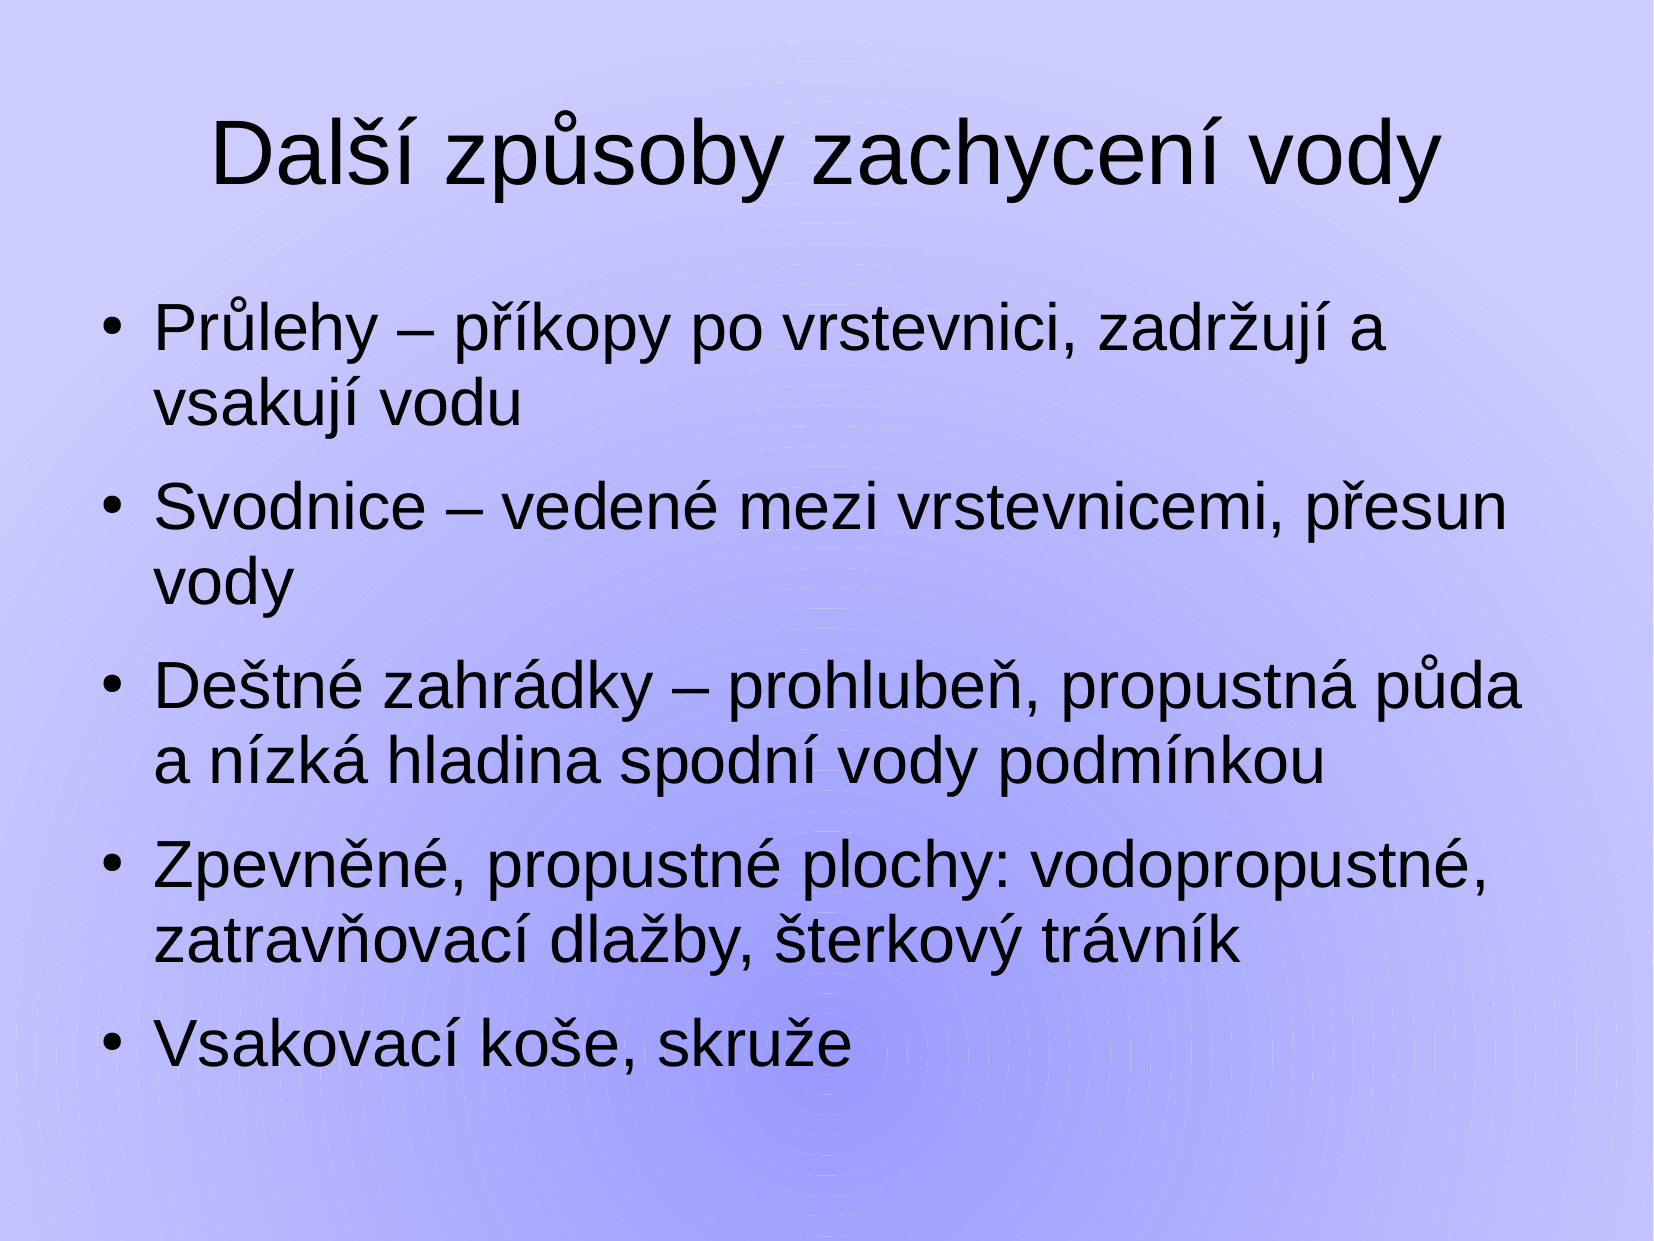

# Další způsoby zachycení vody
Průlehy – příkopy po vrstevnici, zadržují a vsakují vodu
Svodnice – vedené mezi vrstevnicemi, přesun vody
Deštné zahrádky – prohlubeň, propustná půda a nízká hladina spodní vody podmínkou
Zpevněné, propustné plochy: vodopropustné, zatravňovací dlažby, šterkový trávník
Vsakovací koše, skruže